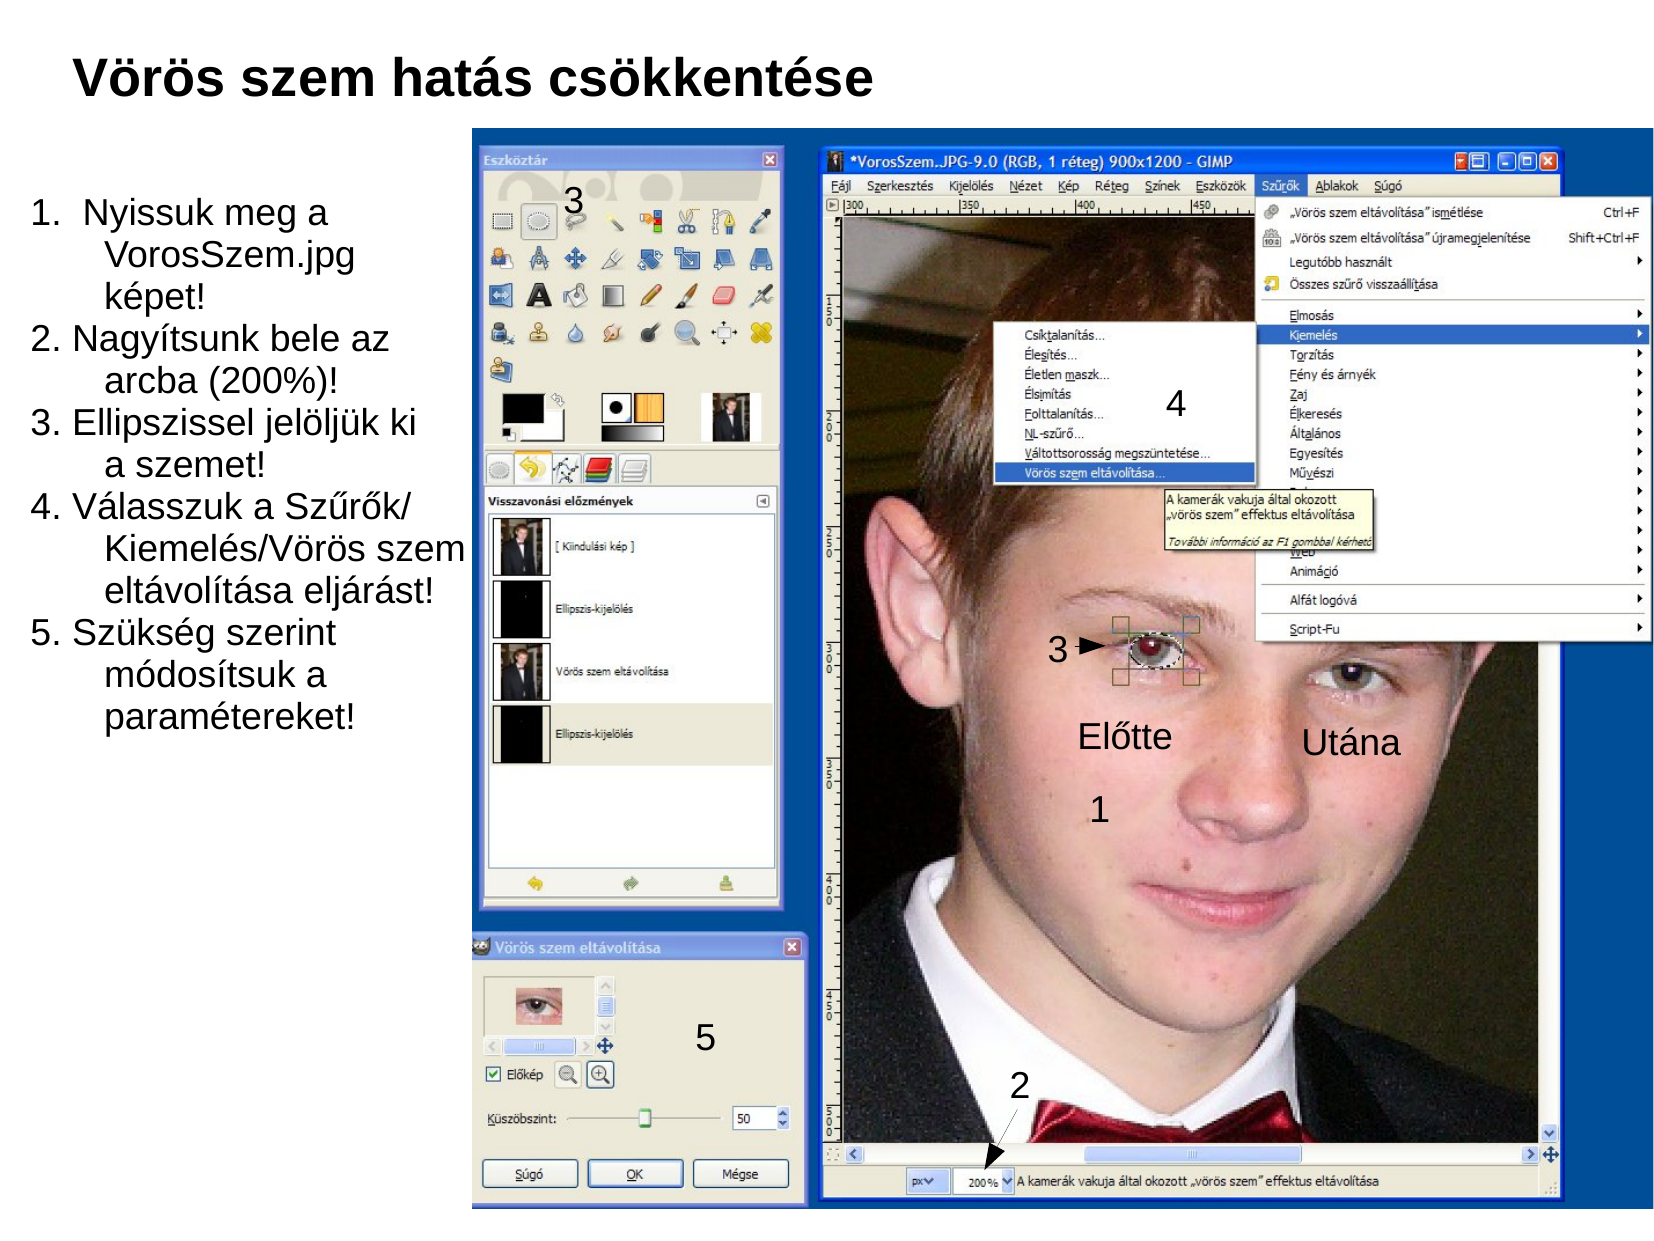

Vörös szem hatás csökkentése
3
 Nyissuk meg a
	VorosSzem.jpg
	képet!
 Nagyítsunk bele az
	arcba (200%)!
 Ellipszissel jelöljük ki
	a szemet!
 Válasszuk a Szűrők/
	Kiemelés/Vörös szem
	eltávolítása eljárást!
 Szükség szerint
	módosítsuk a
	paramétereket!
4
3
Előtte
Utána
1
5
2